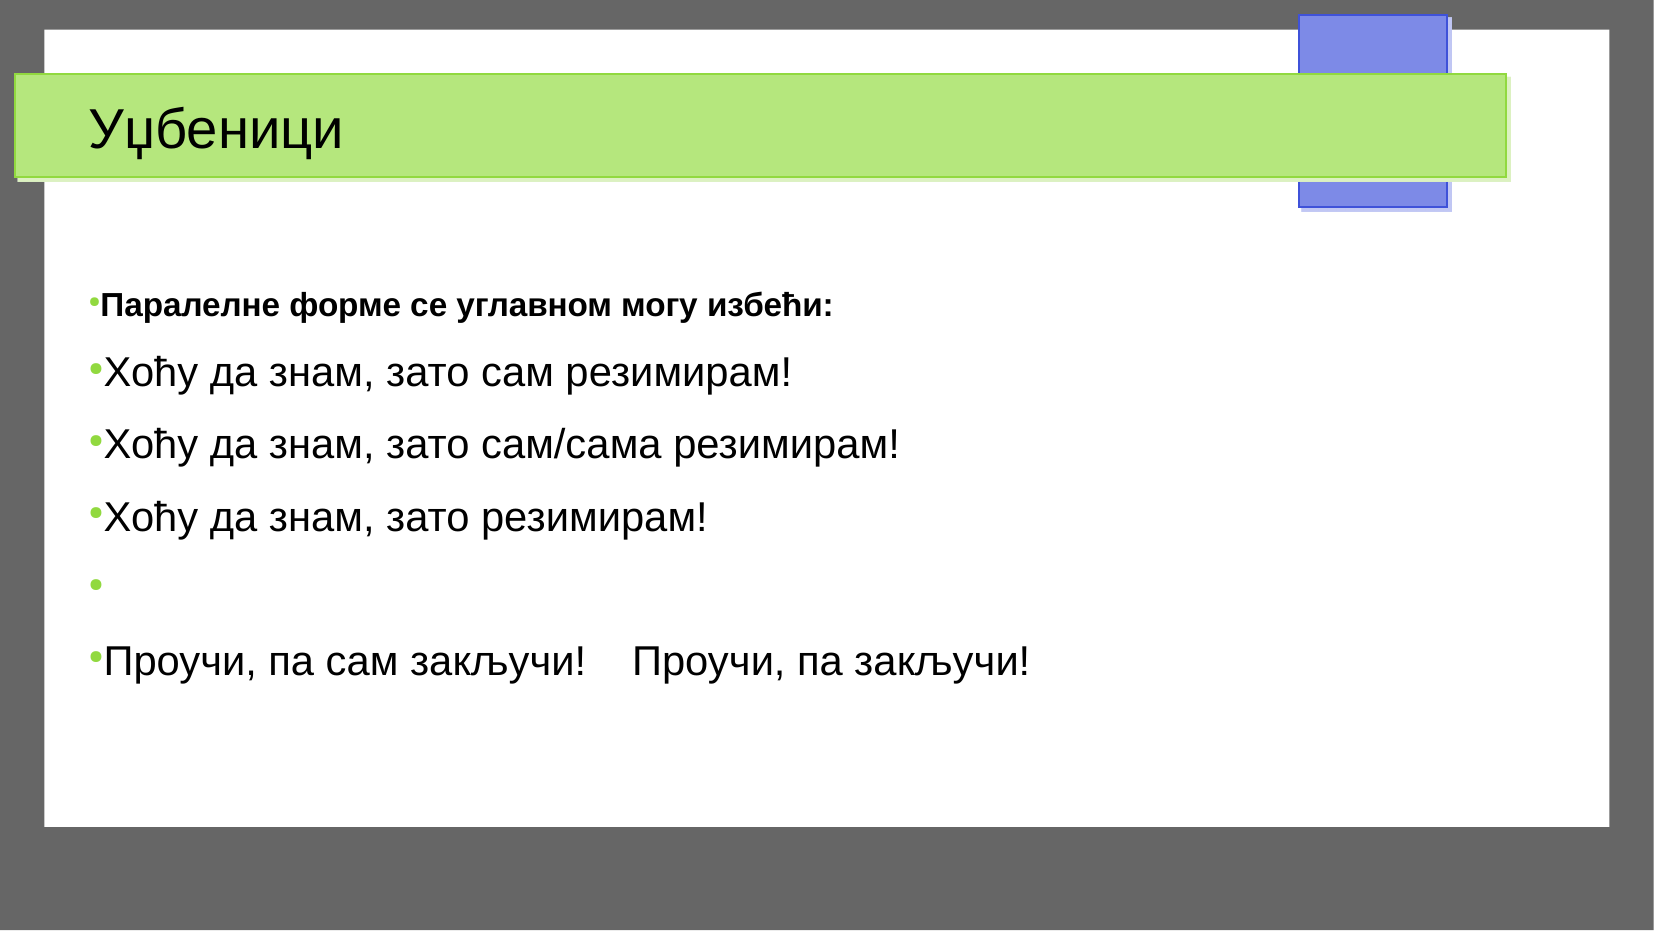

# Уџбеници
Паралелне форме се углавном могу избећи:
Хоћу да знам, зато сам резимирам!
Хоћу да знам, зато сам/сама резимирам!
Хоћу да знам, зато резимирам!
Проучи, па сам закључи! Проучи, па закључи!